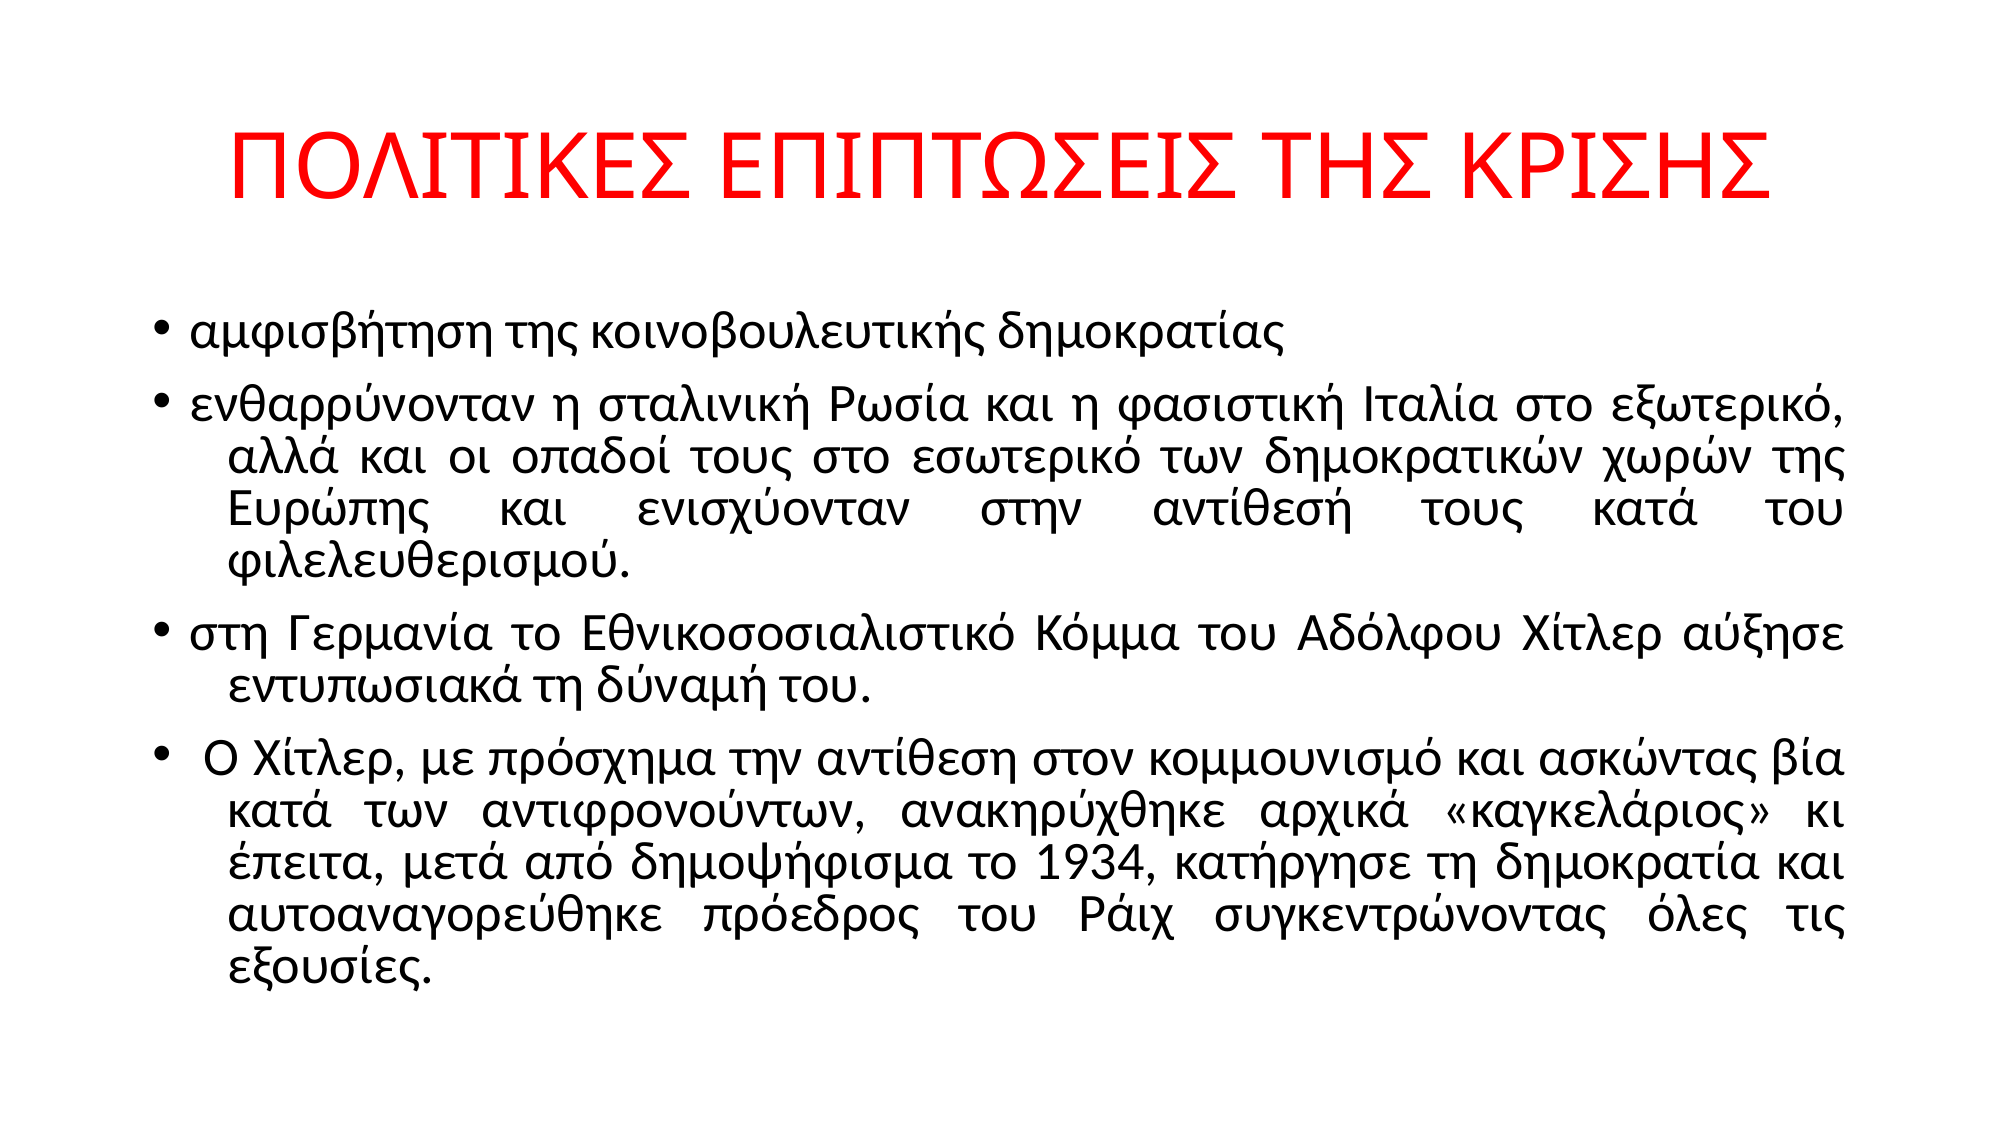

# ΠΟΛΙΤΙΚΕΣ ΕΠΙΠΤΩΣΕΙΣ ΤΗΣ ΚΡΙΣΗΣ
αμφισβήτηση της κοινοβουλευτικής δημοκρατίας
ενθαρρύνονταν η σταλινική Ρωσία και η φασιστική Ιταλία στο εξωτερικό, αλλά και οι οπαδοί τους στο εσωτερικό των δημοκρατικών χωρών της Ευρώπης και ενισχύονταν στην αντίθεσή τους κατά του φιλελευθερισμού.
στη Γερμανία το Εθνικοσοσιαλιστικό Κόμμα του Αδόλφου Χίτλερ αύξησε εντυπωσιακά τη δύναμή του.
 Ο Χίτλερ, με πρόσχημα την αντίθεση στον κομμουνισμό και ασκώντας βία κατά των αντιφρονούντων, ανακηρύχθηκε αρχικά «καγκελάριος» κι έπειτα, μετά από δημοψήφισμα το 1934, κατήργησε τη δημοκρατία και αυτοαναγορεύθηκε πρόεδρος του Ράιχ συγκεντρώνοντας όλες τις εξουσίες.